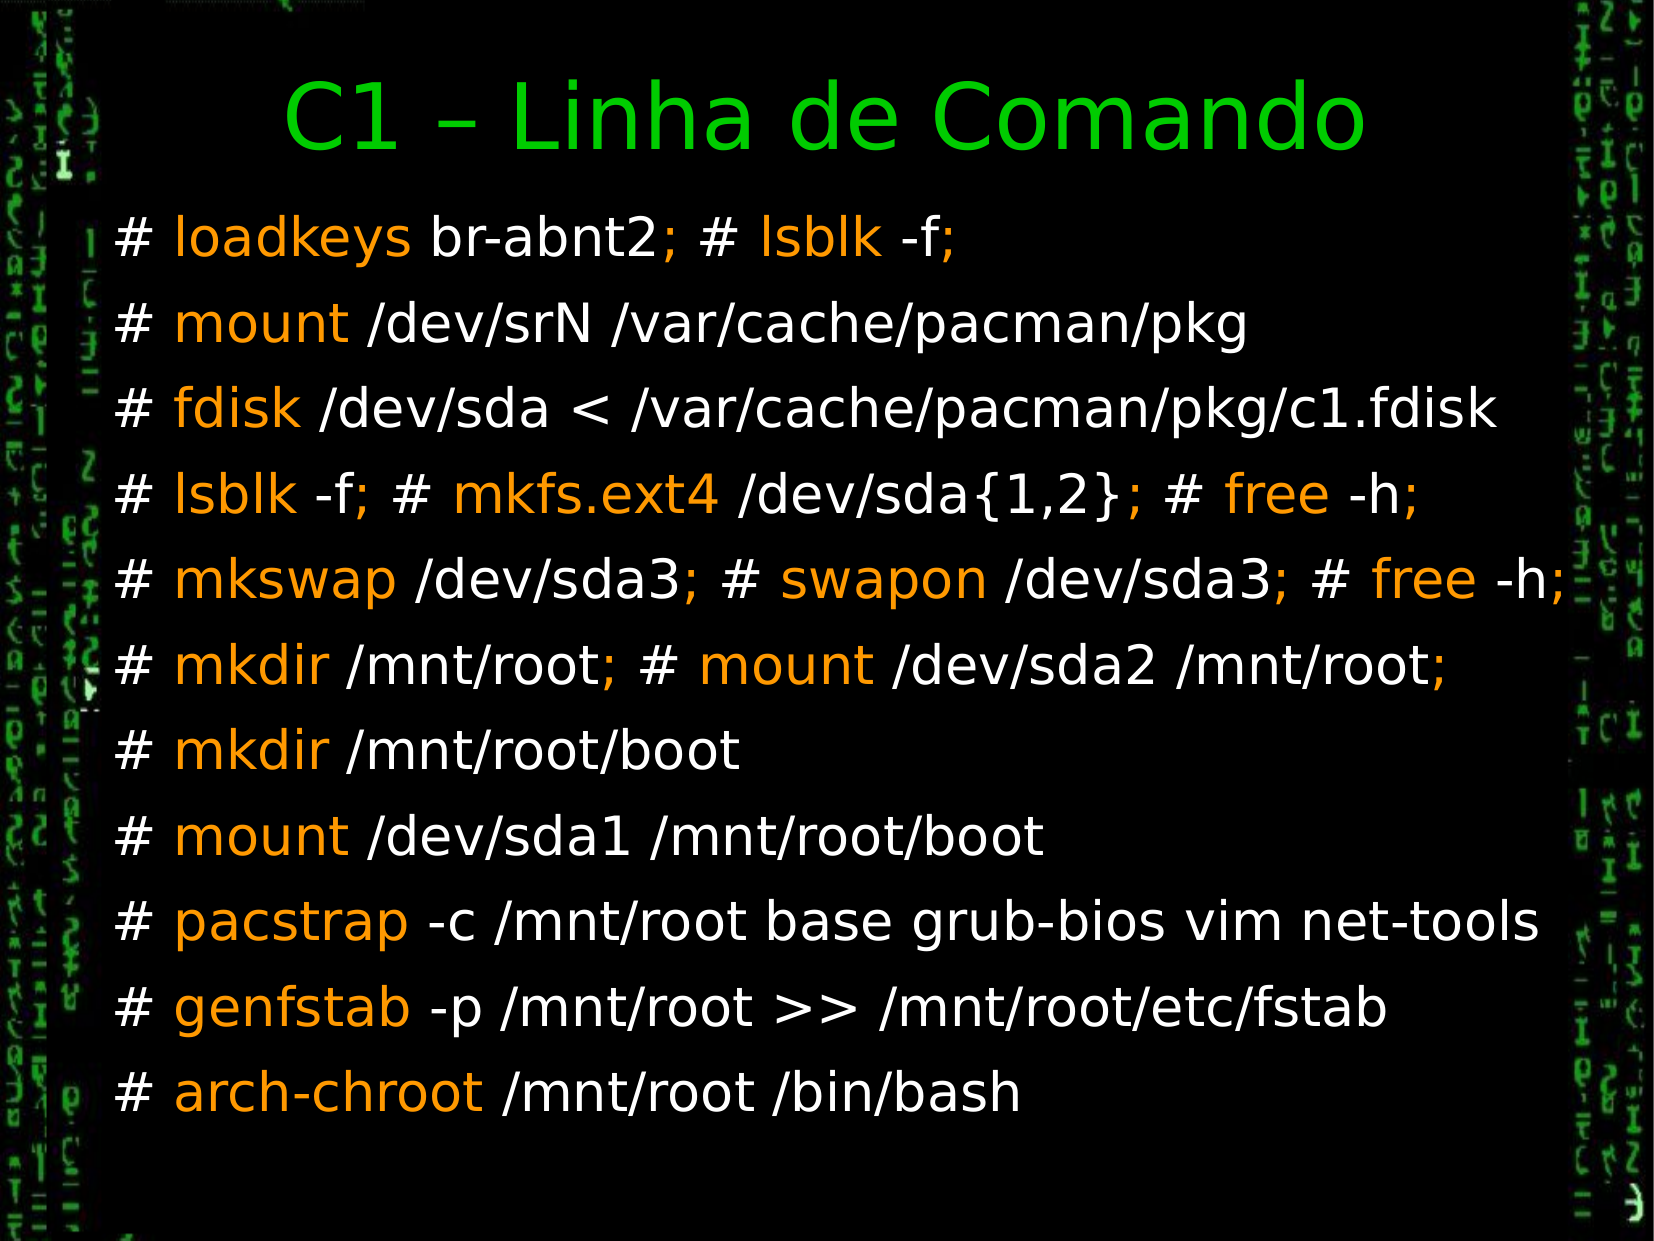

# C1 – Linha de Comando
# loadkeys br-abnt2; # lsblk -f;
# mount /dev/srN /var/cache/pacman/pkg
# fdisk /dev/sda < /var/cache/pacman/pkg/c1.fdisk
# lsblk -f; # mkfs.ext4 /dev/sda{1,2}; # free -h;
# mkswap /dev/sda3; # swapon /dev/sda3; # free -h;
# mkdir /mnt/root; # mount /dev/sda2 /mnt/root;
# mkdir /mnt/root/boot
# mount /dev/sda1 /mnt/root/boot
# pacstrap -c /mnt/root base grub-bios vim net-tools
# genfstab -p /mnt/root >> /mnt/root/etc/fstab
# arch-chroot /mnt/root /bin/bash